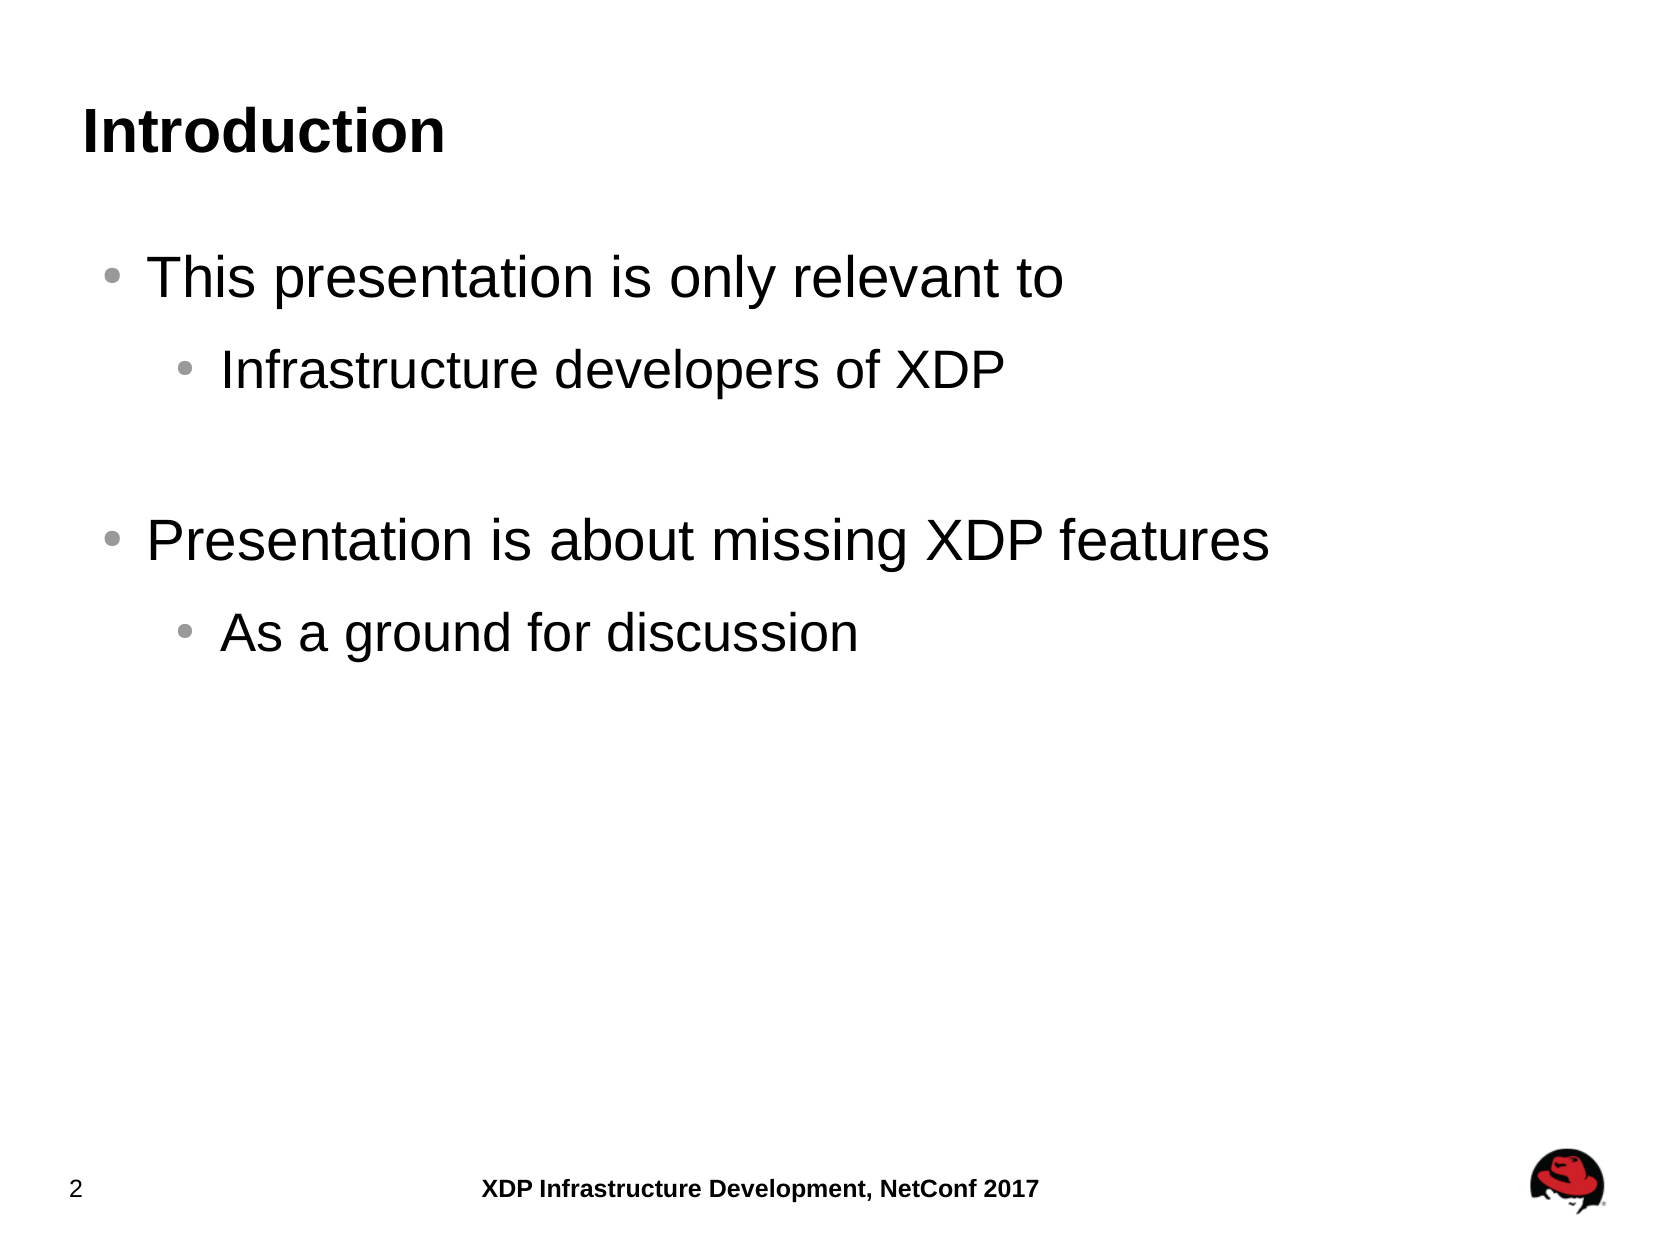

# Introduction
This presentation is only relevant to
Infrastructure developers of XDP
Presentation is about missing XDP features
As a ground for discussion